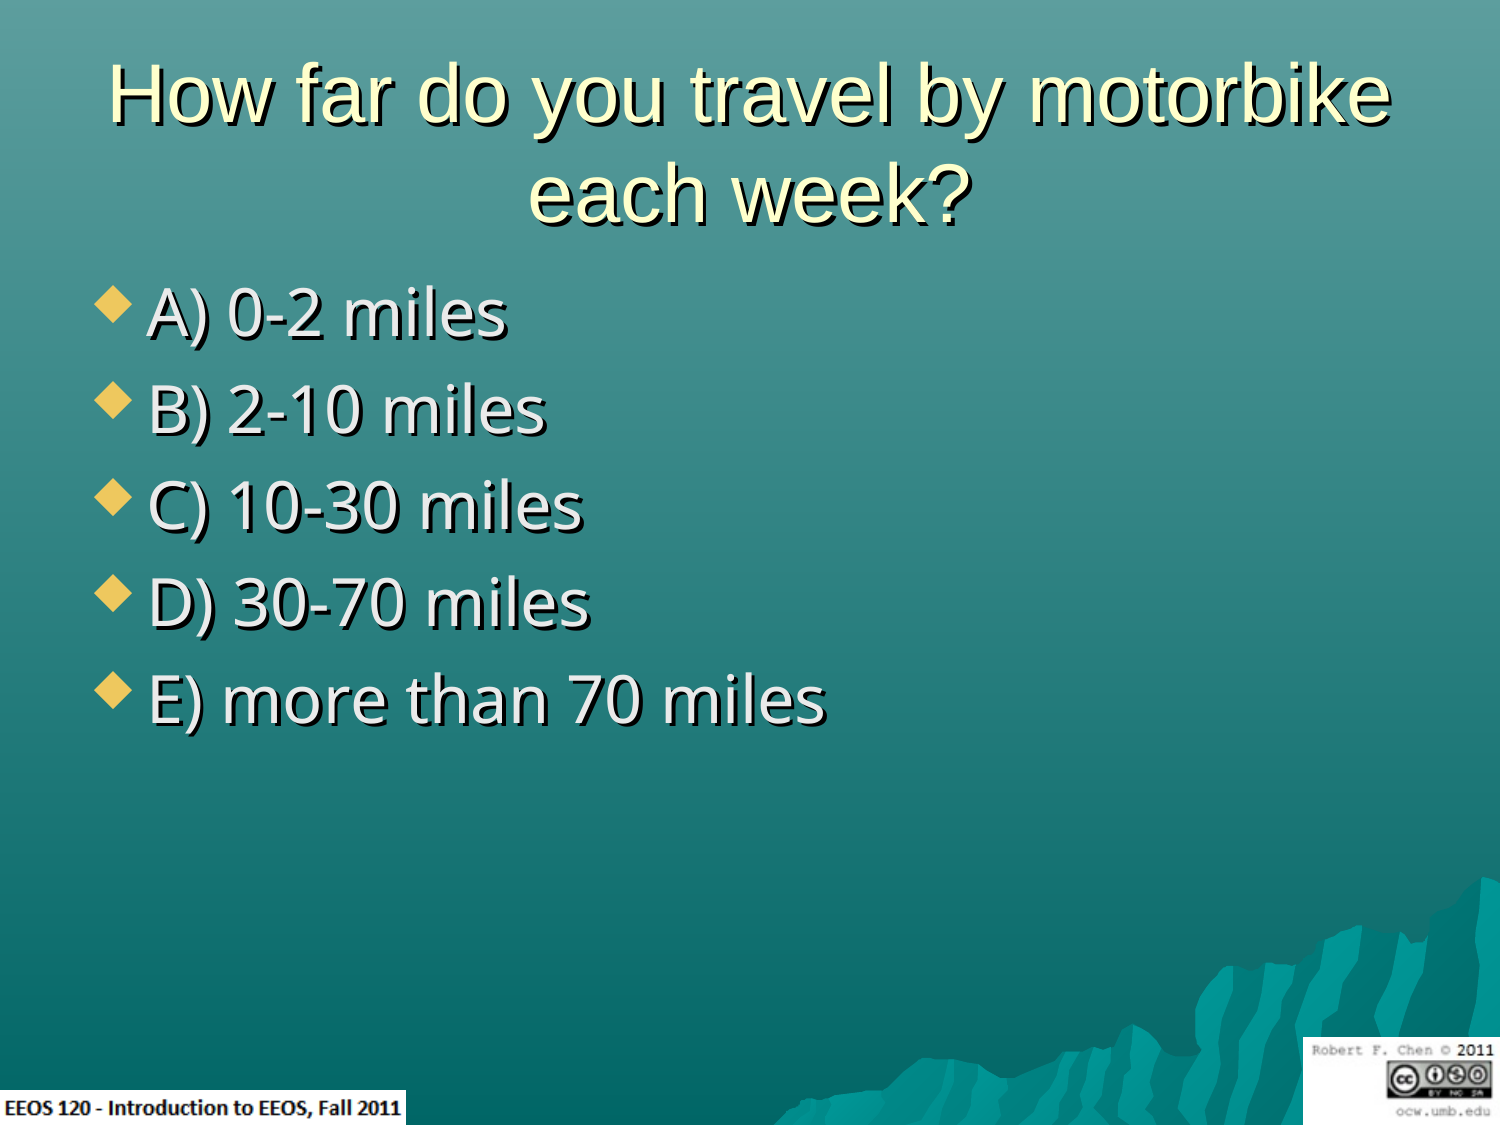

# How far do you travel by motorbike each week?
A) 0-2 miles
B) 2-10 miles
C) 10-30 miles
D) 30-70 miles
E) more than 70 miles